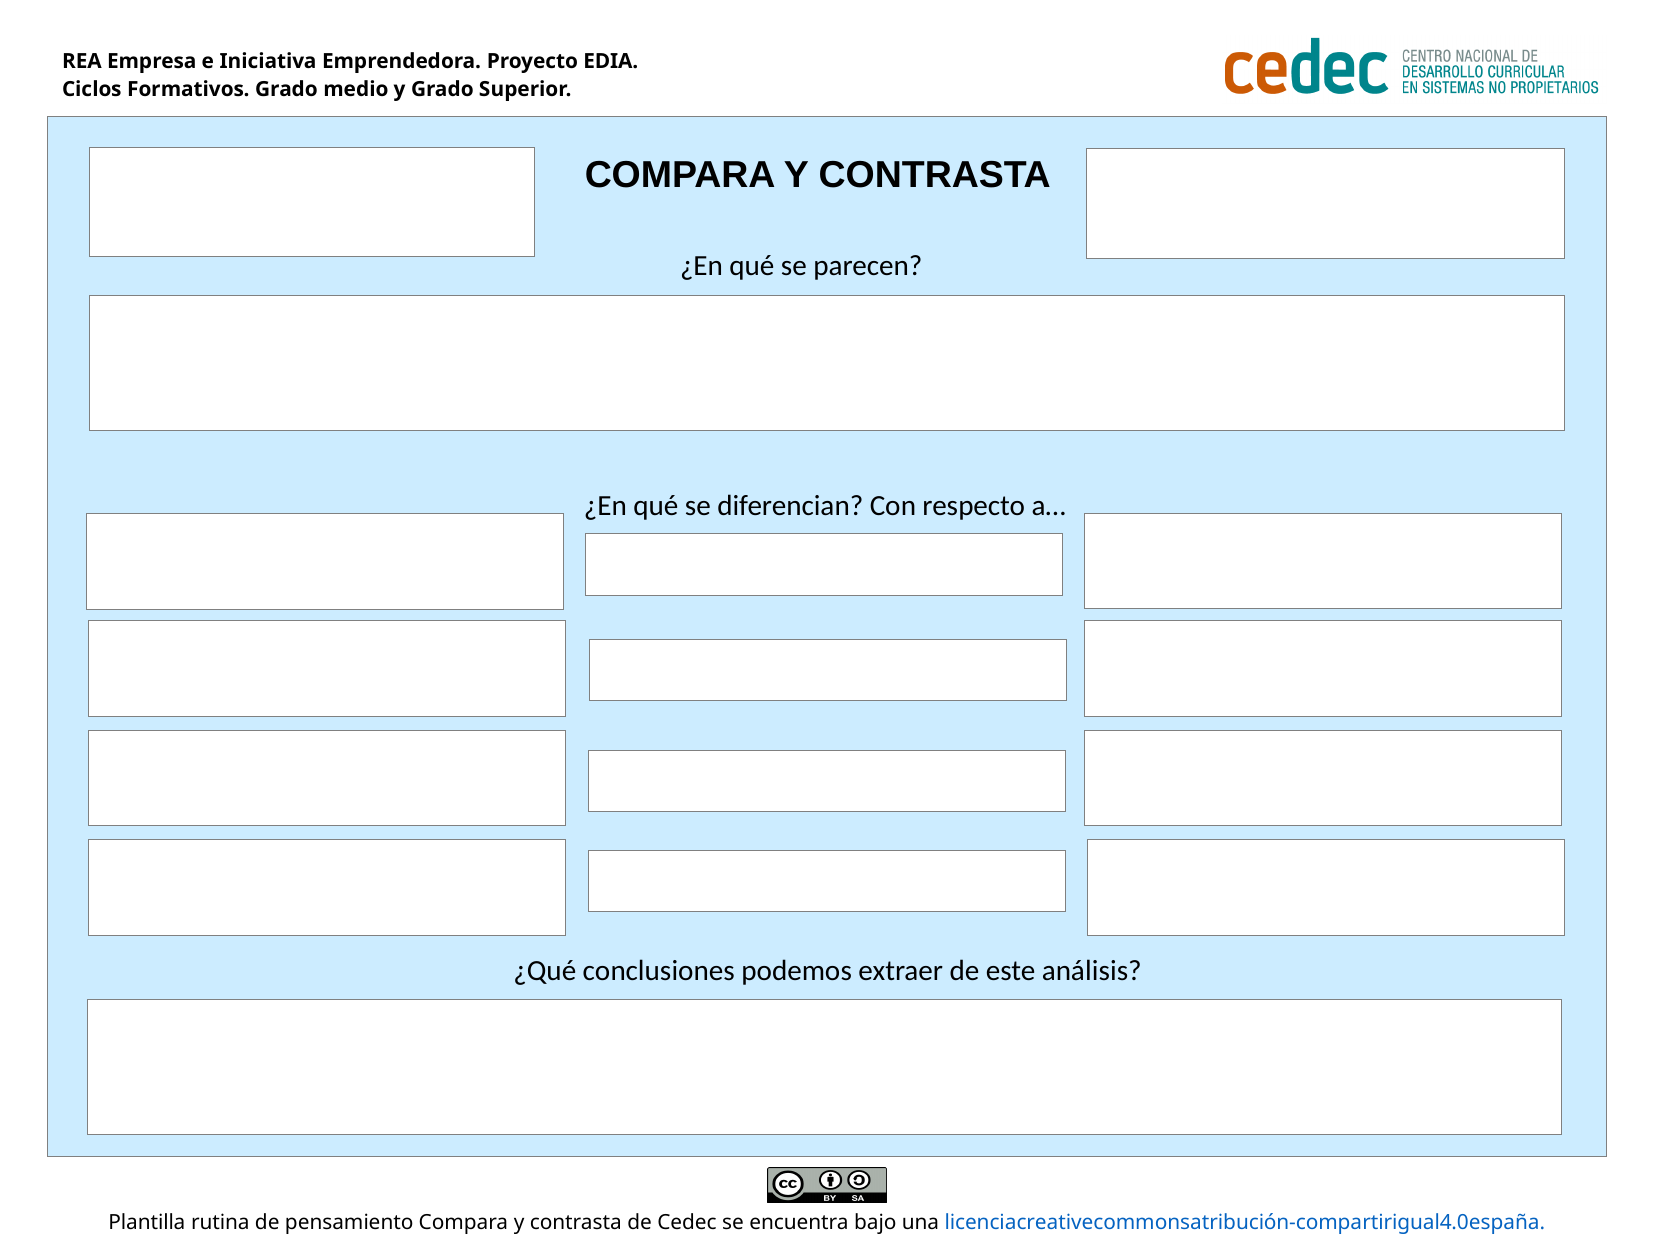

REA Empresa e Iniciativa Emprendedora. Proyecto EDIA.
Ciclos Formativos. Grado medio y Grado Superior.
COMPARA Y CONTRASTA
¿En qué se parecen?
¿En qué se diferencian? Con respecto a…
¿Qué conclusiones podemos extraer de este análisis?
Plantilla rutina de pensamiento Compara y contrasta de Cedec se encuentra bajo una licenciacreativecommonsatribución-compartirigual4.0españa.